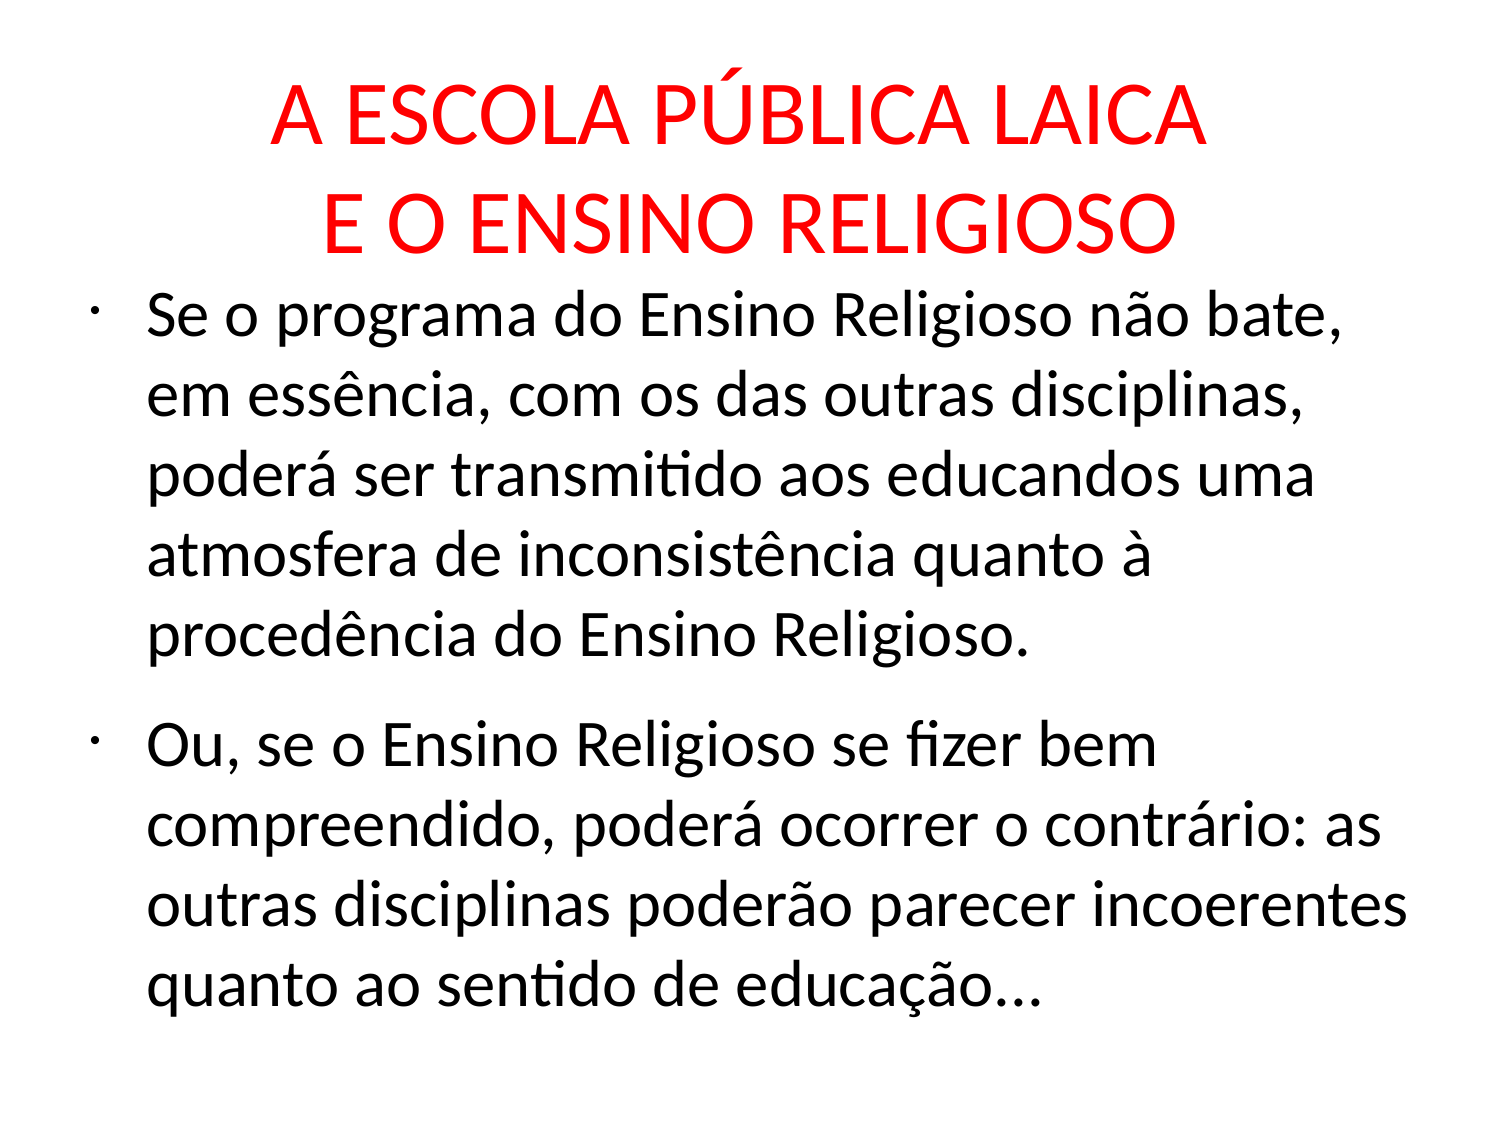

# A ESCOLA PÚBLICA LAICA E O ENSINO RELIGIOSO
Se o programa do Ensino Religioso não bate, em essência, com os das outras disciplinas, poderá ser transmitido aos educandos uma atmosfera de inconsistência quanto à procedência do Ensino Religioso.
Ou, se o Ensino Religioso se fizer bem compreendido, poderá ocorrer o contrário: as outras disciplinas poderão parecer incoerentes quanto ao sentido de educação...